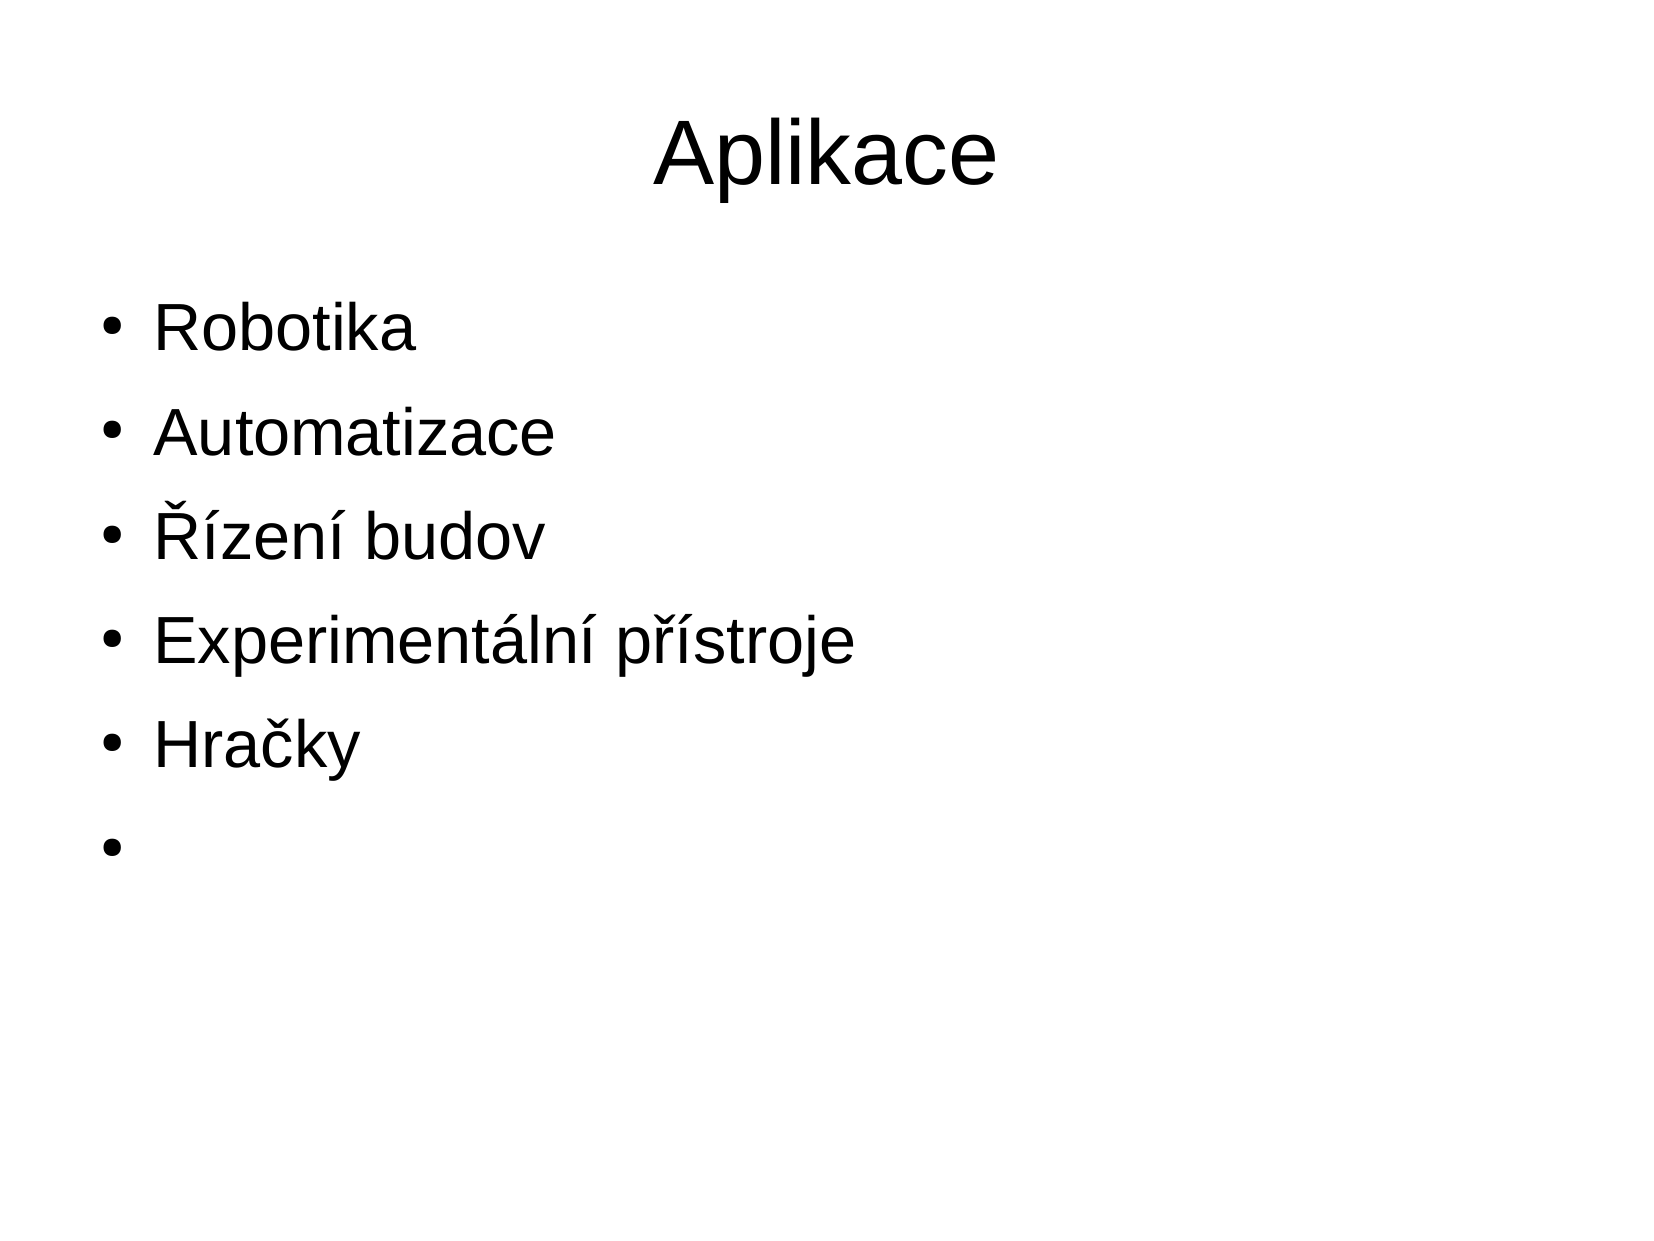

# Aplikace
Robotika
Automatizace
Řízení budov
Experimentální přístroje
Hračky